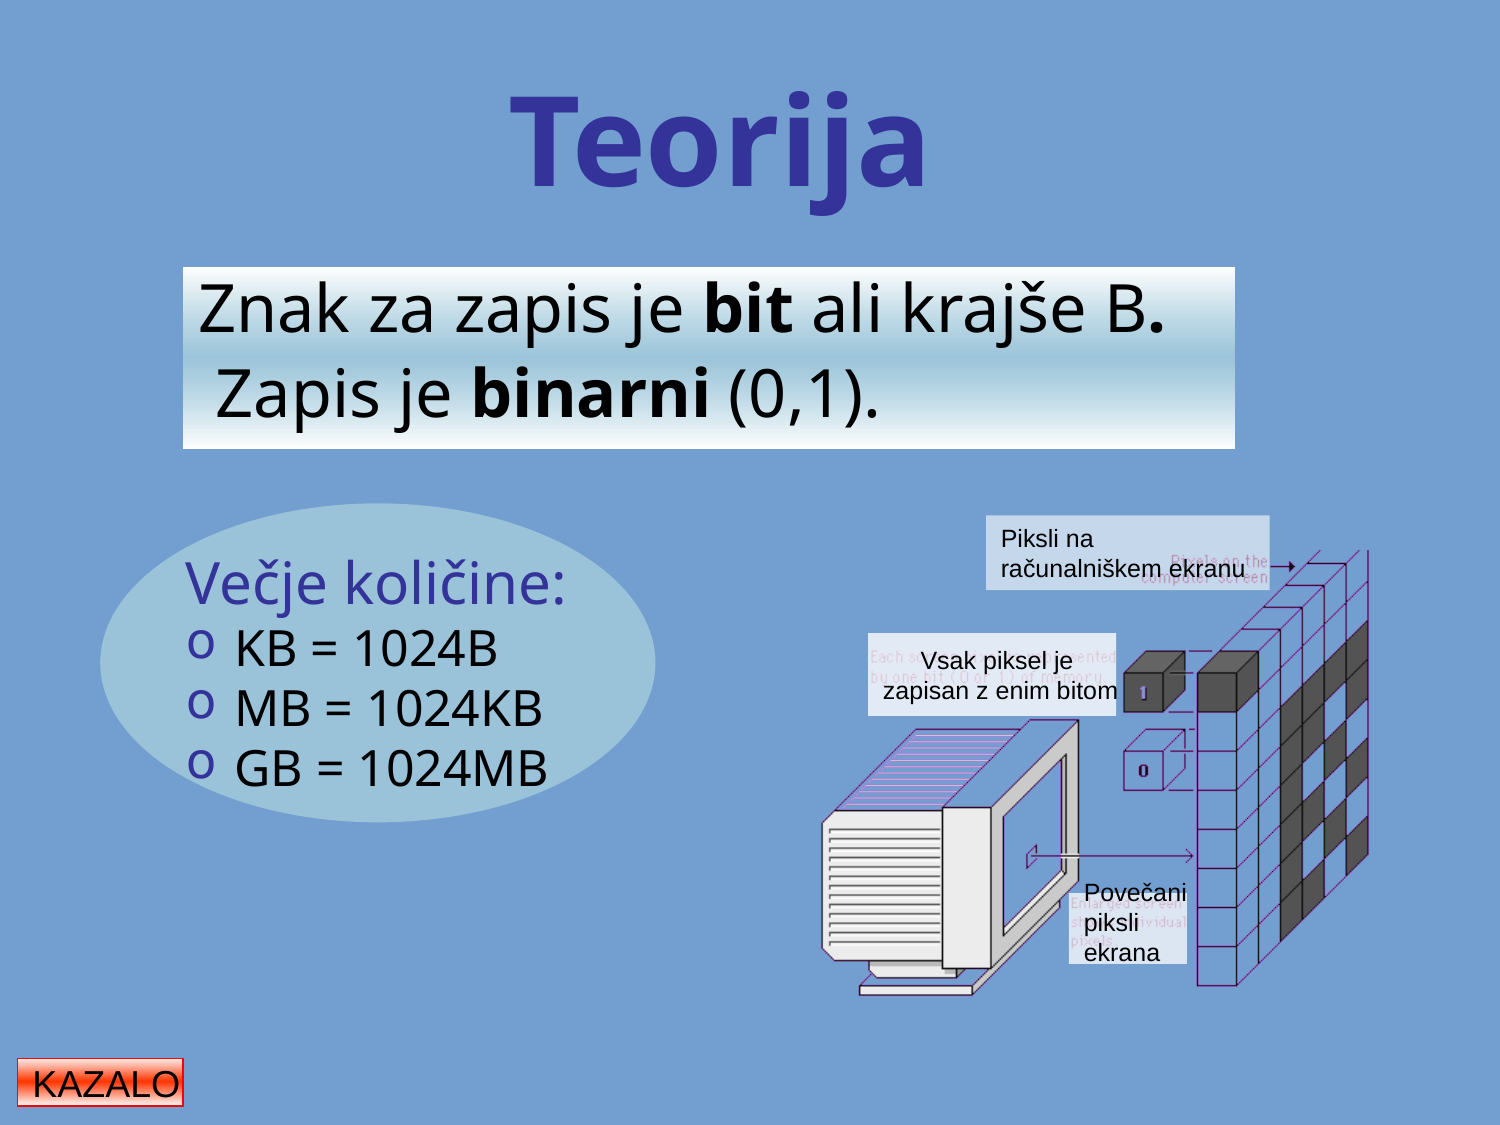

# Teorija
Znak za zapis je bit ali krajše B.
 Zapis je binarni (0,1).
Piksli na računalniškem ekranu
Večje količine:
 KB = 1024B
 MB = 1024KB
 GB = 1024MB
Vsak piksel je
zapisan z enim bitom
Povečani piksli ekrana
KAZALO